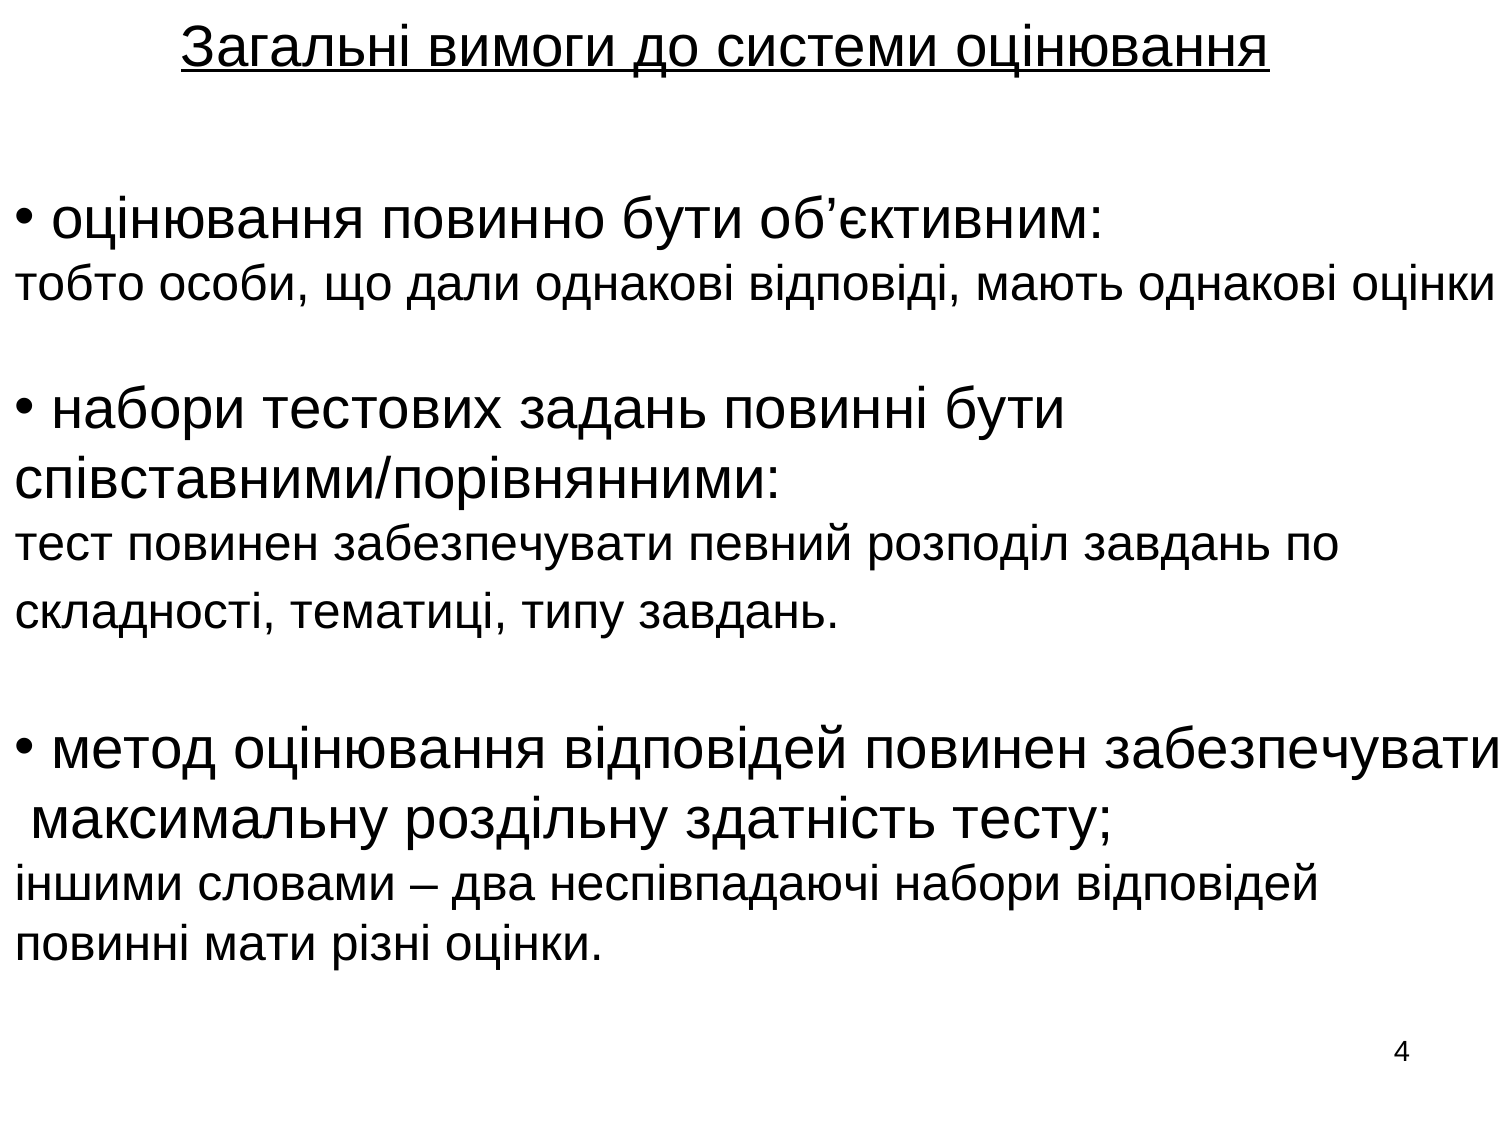

Загальні вимоги до системи оцінювання
 оцінювання повинно бути об’єктивним:
тобто особи, що дали однакові відповіді, мають однакові оцінки;
 набори тестових задань повинні бути
співставними/порівнянними:
тест повинен забезпечувати певний розподіл завдань по
складності, тематиці, типу завдань.
 метод оцінювання відповідей повинен забезпечувати
 максимальну роздільну здатність тесту;
іншими словами – два неспівпадаючі набори відповідей
повинні мати різні оцінки.
4